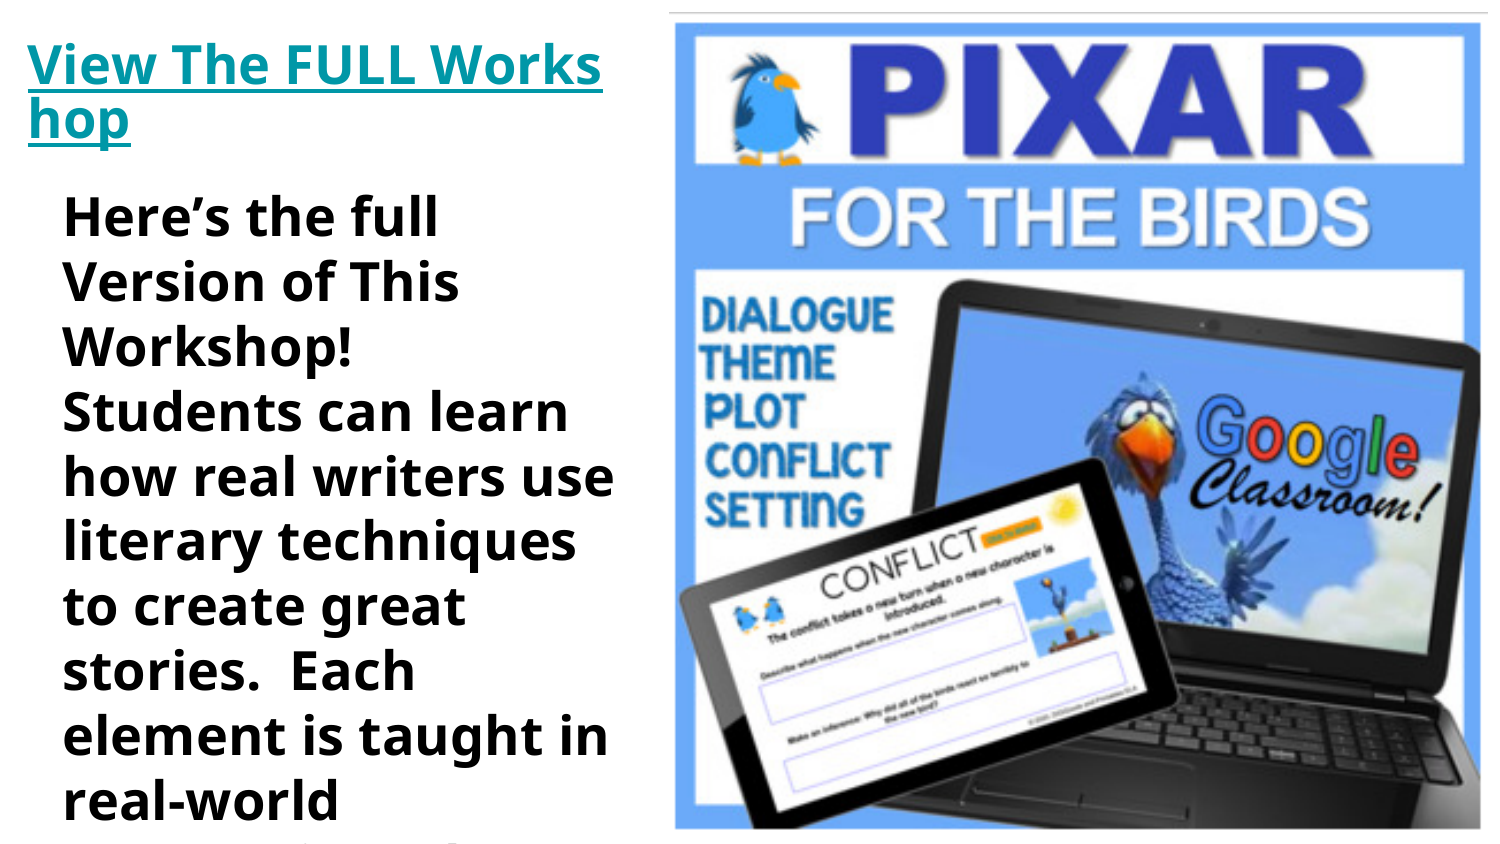

View The FULL Workshop
Here’s the full Version of This Workshop!
Students can learn how real writers use literary techniques to create great stories. Each element is taught in real-world perspective. Also, students learn how the elements work together!